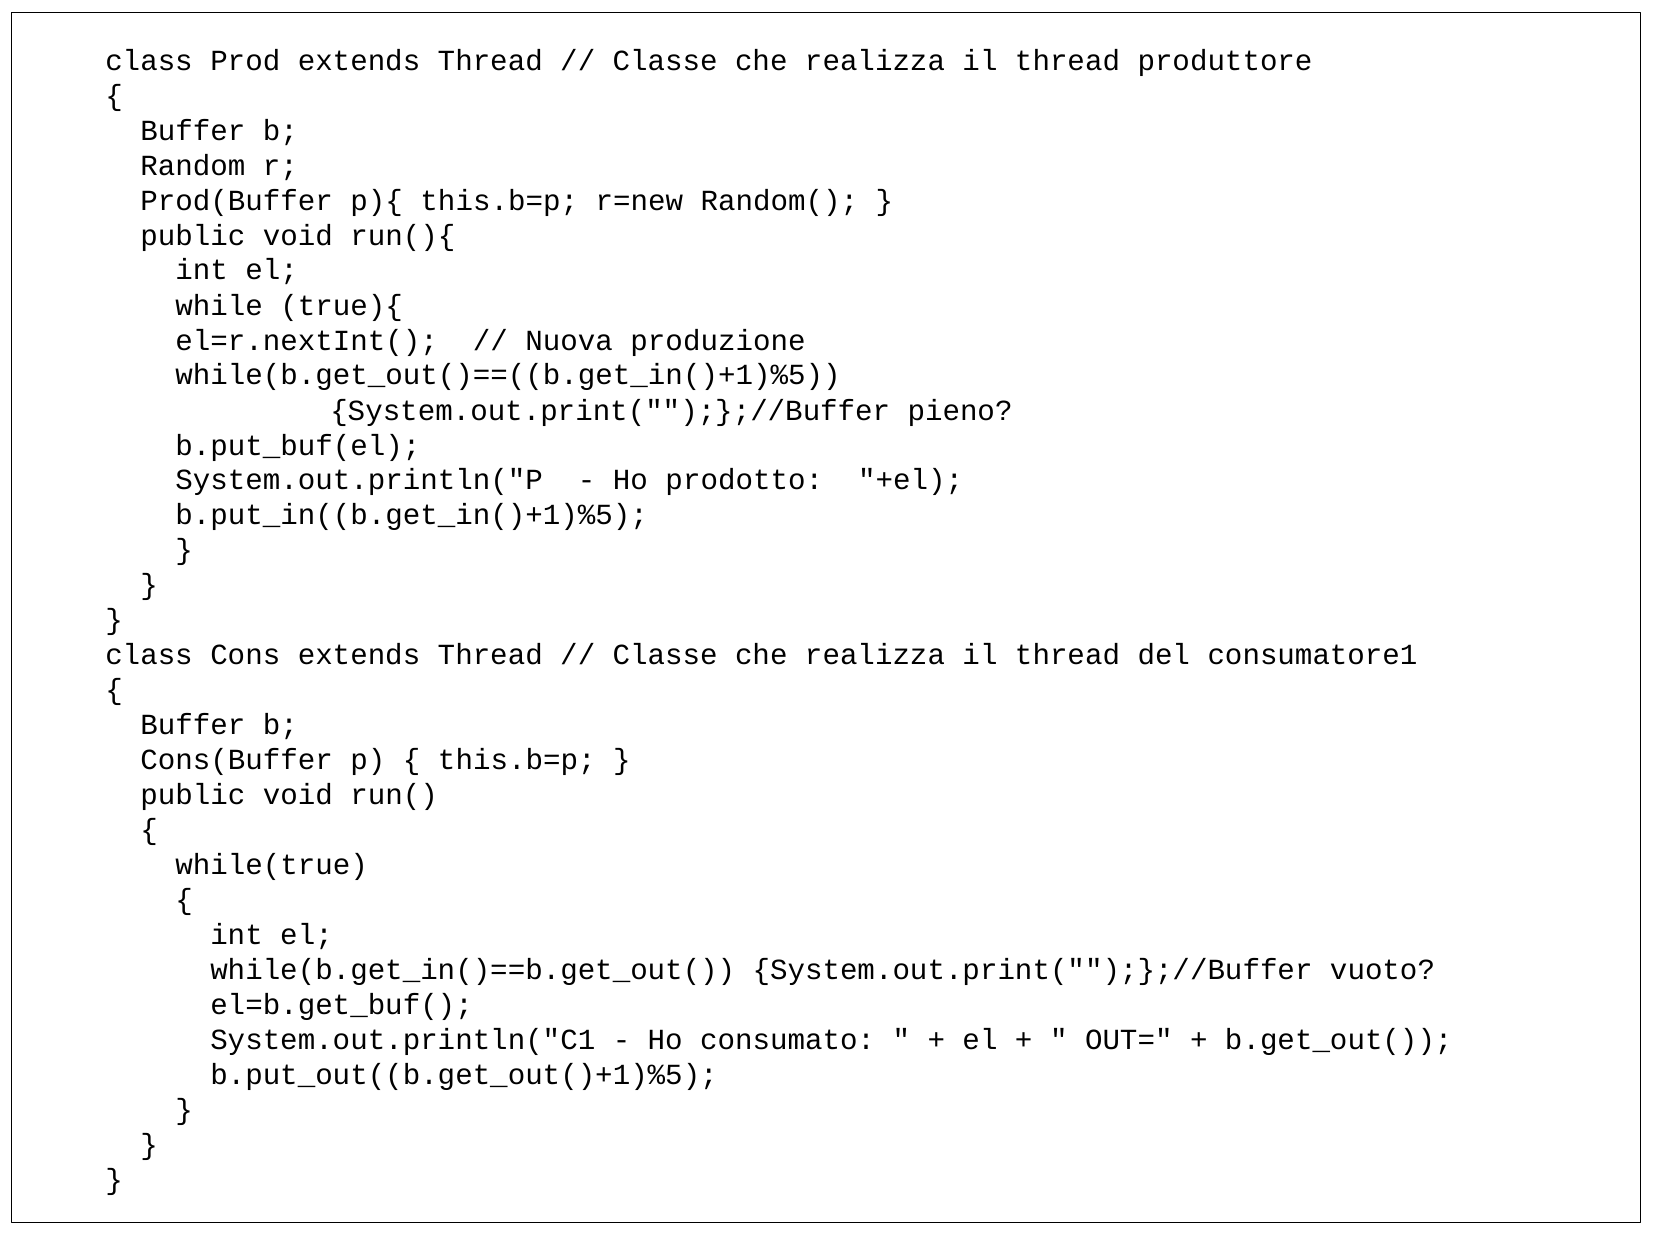

class Prod extends Thread // Classe che realizza il thread produttore
{
 Buffer b;
 Random r;
 Prod(Buffer p){ this.b=p; r=new Random(); }
 public void run(){
 int el;
 while (true){
 el=r.nextInt(); // Nuova produzione
 while(b.get_out()==((b.get_in()+1)%5))
			{System.out.print("");};//Buffer pieno?
 b.put_buf(el);
 System.out.println("P - Ho prodotto: "+el);
 b.put_in((b.get_in()+1)%5);
 }
 }
}
class Cons extends Thread // Classe che realizza il thread del consumatore1
{
 Buffer b;
 Cons(Buffer p) { this.b=p; }
 public void run()
 {
 while(true)
 {
 int el;
 while(b.get_in()==b.get_out()) {System.out.print("");};//Buffer vuoto?
 el=b.get_buf();
 System.out.println("C1 - Ho consumato: " + el + " OUT=" + b.get_out());
 b.put_out((b.get_out()+1)%5);
 }
 }
}